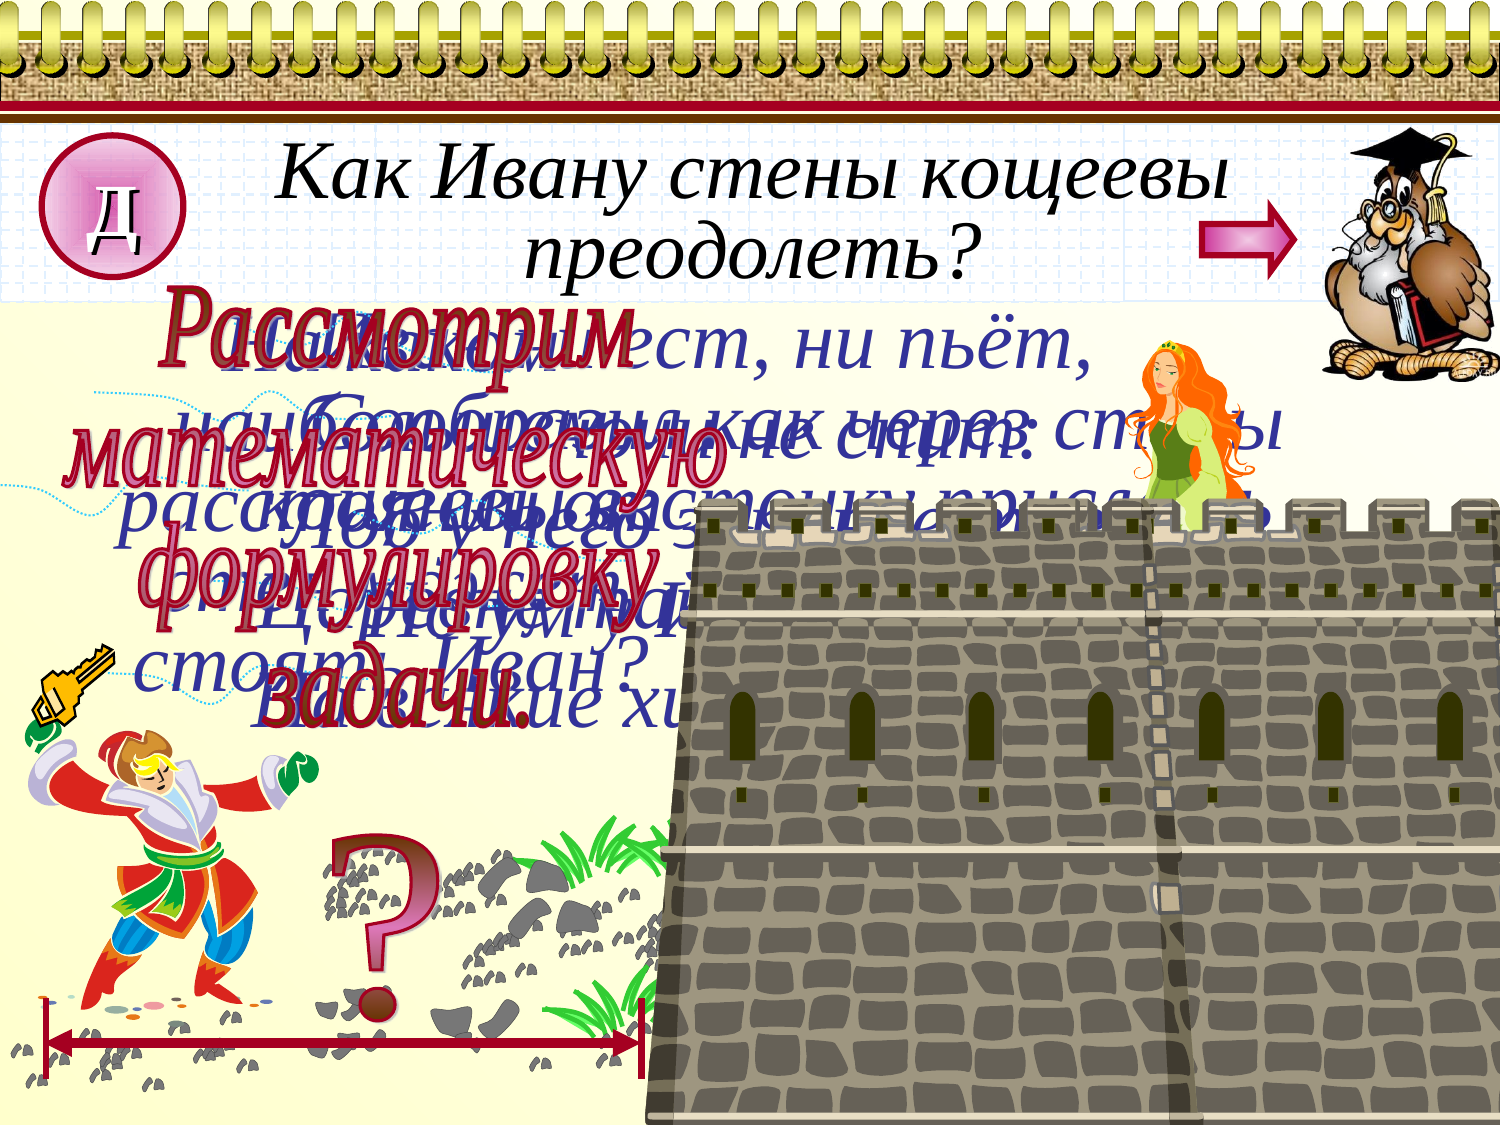

Как Ивану стены кощеевы преодолеть?
Д
Рассмотрим
математическую
формулировку
задачи.
Иван ни ест, ни пьёт, ночи не спит:
Лоб у него заранее трещит.
Но ум у Ивана догадлив,
На всякие хитрости повадлив.
На каком наибольшем расстоянии от стен может стоять Иван?
Сообразил как через стены кощеевы весточку прислать –
Царевне тайный знак подать.
?